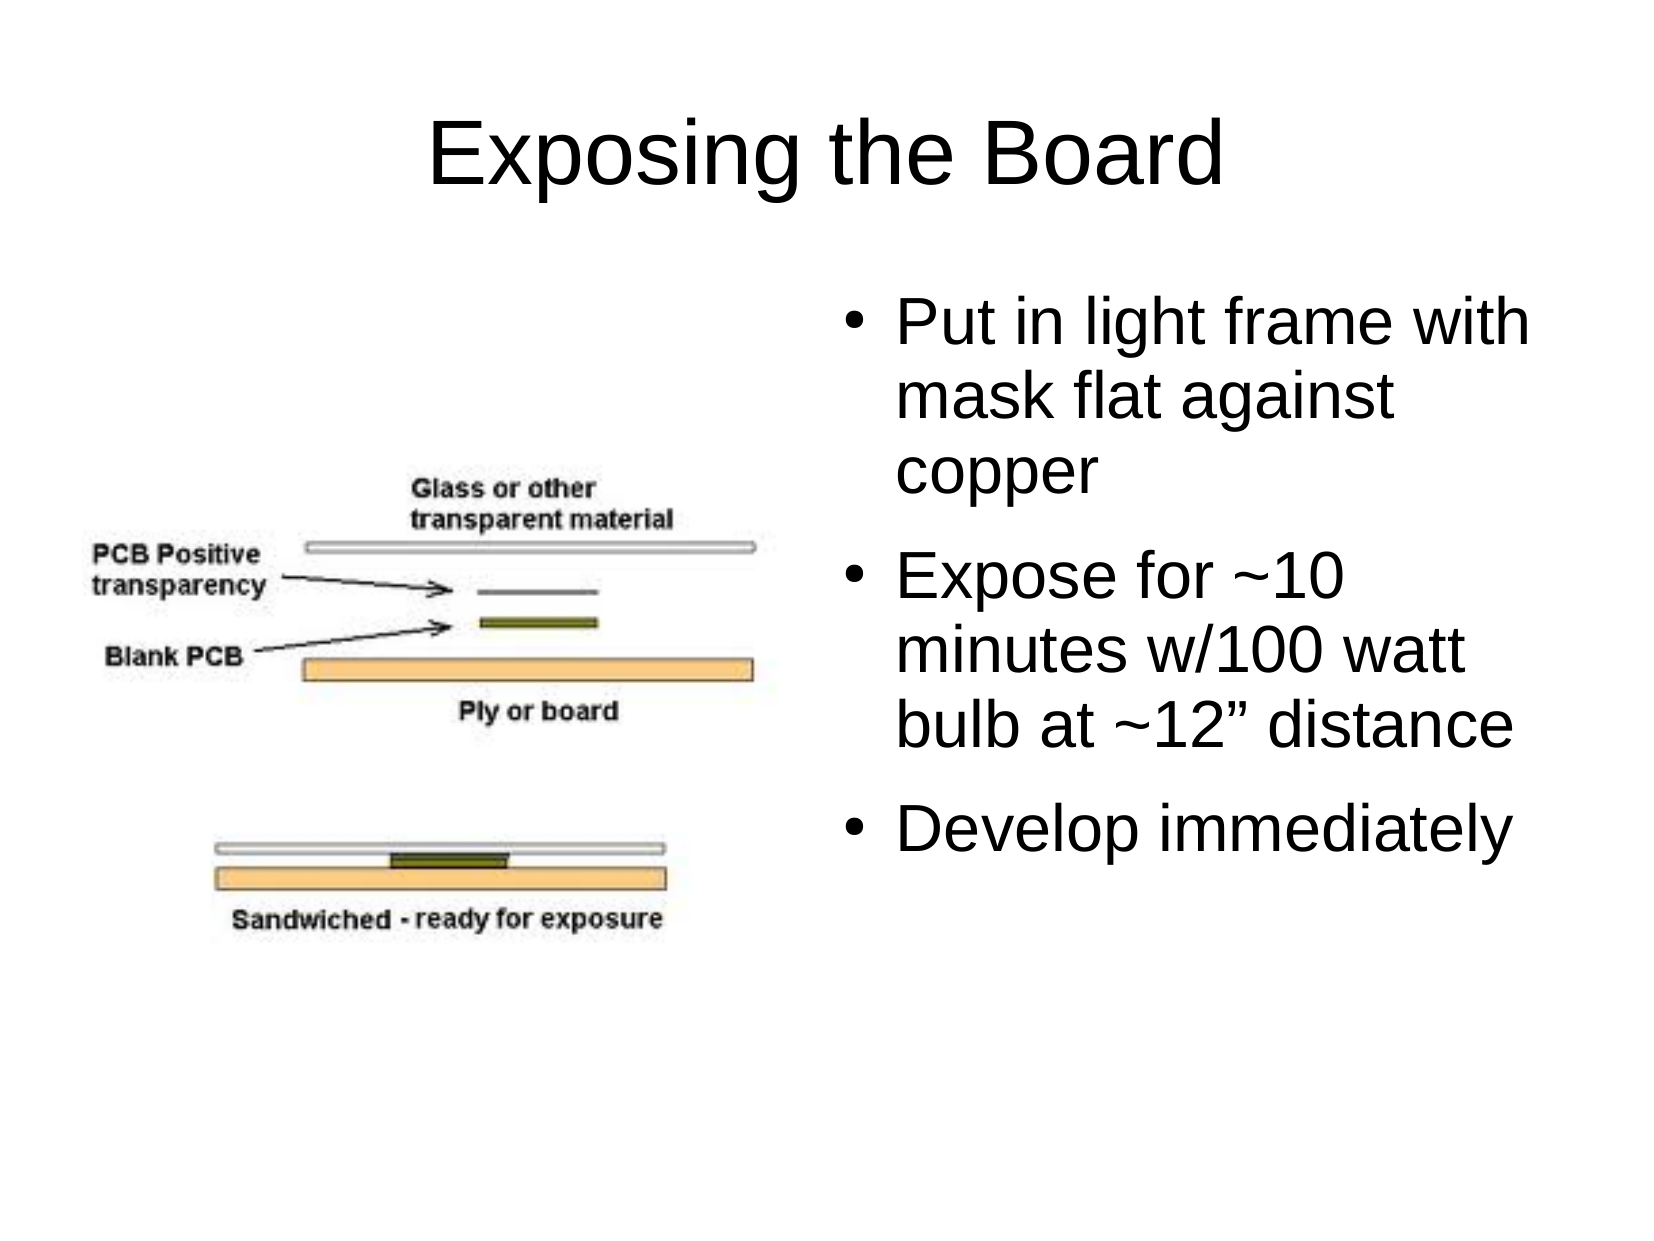

# Exposing the Board
Put in light frame with mask flat against copper
Expose for ~10 minutes w/100 watt bulb at ~12” distance
Develop immediately